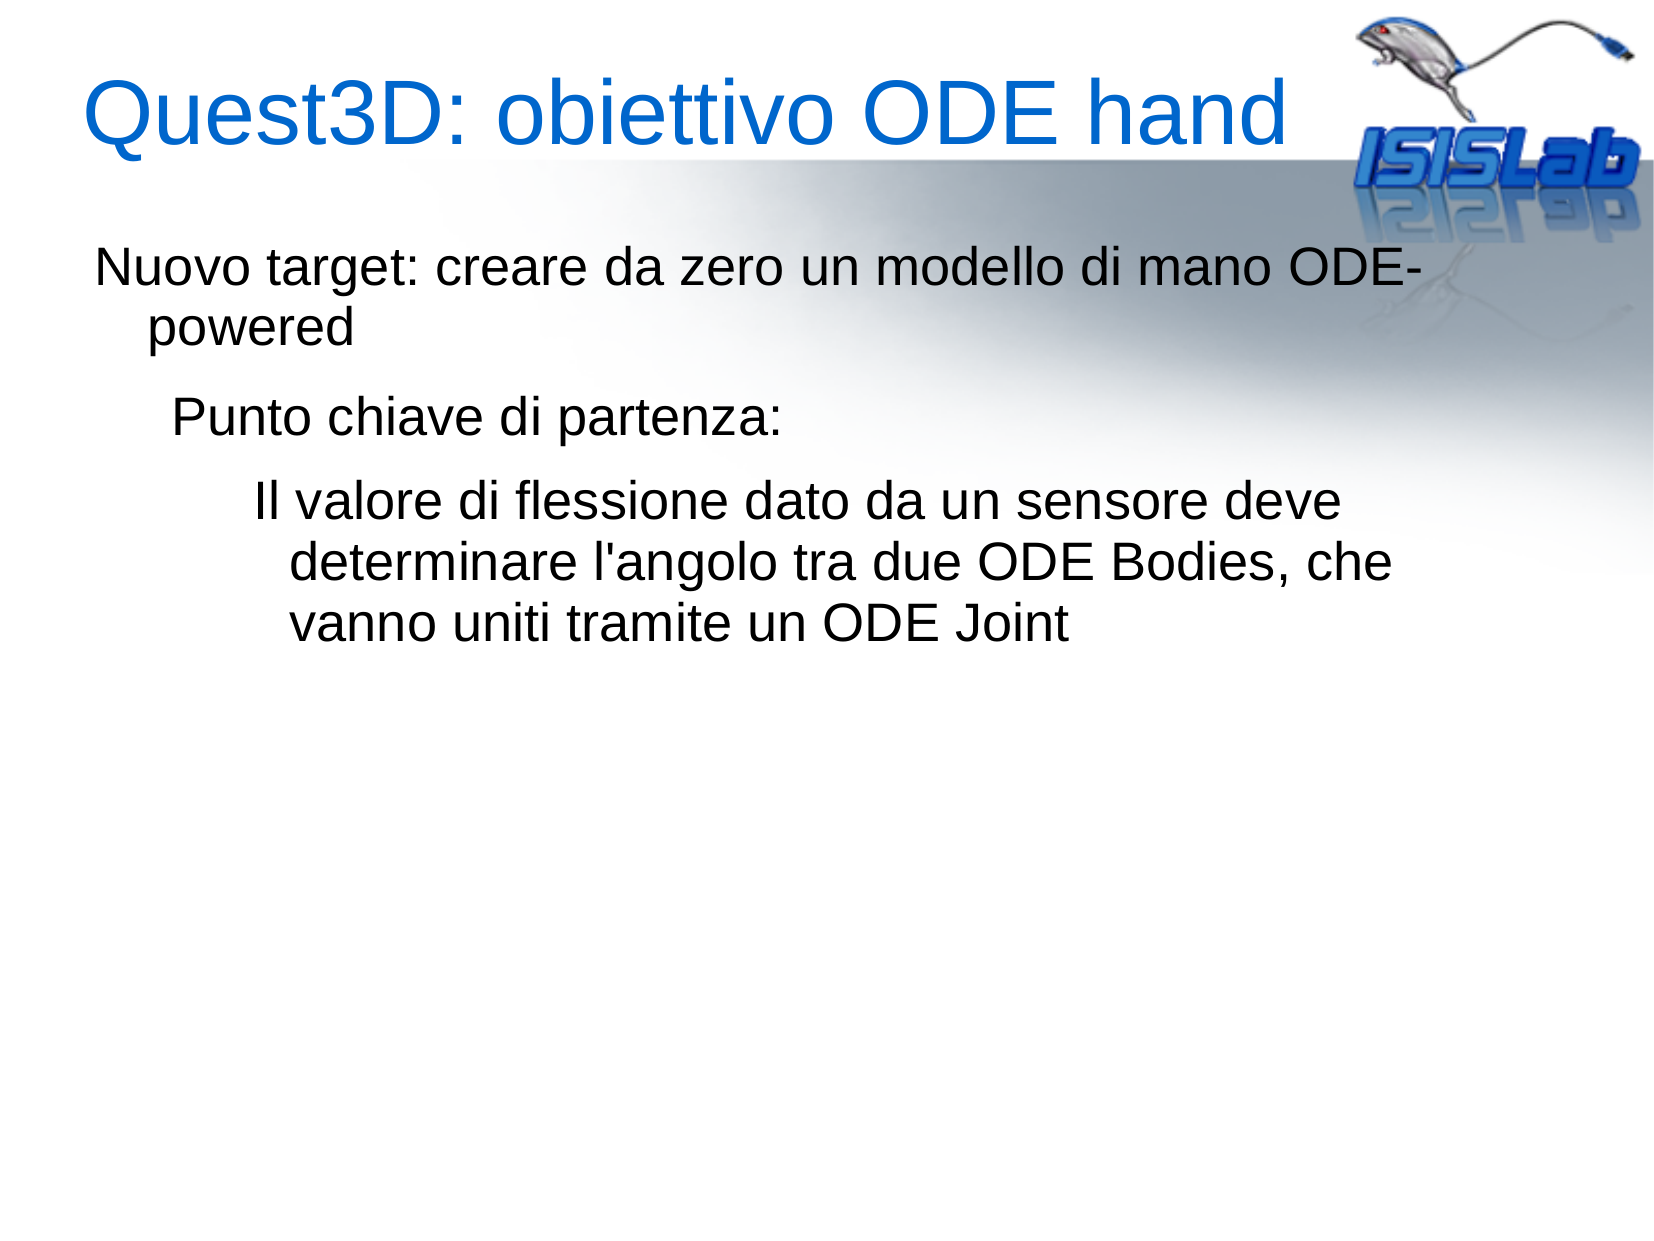

# Quest3D: obiettivo ODE hand
Nuovo target: creare da zero un modello di mano ODE-powered
Punto chiave di partenza:
Il valore di flessione dato da un sensore deve determinare l'angolo tra due ODE Bodies, che vanno uniti tramite un ODE Joint